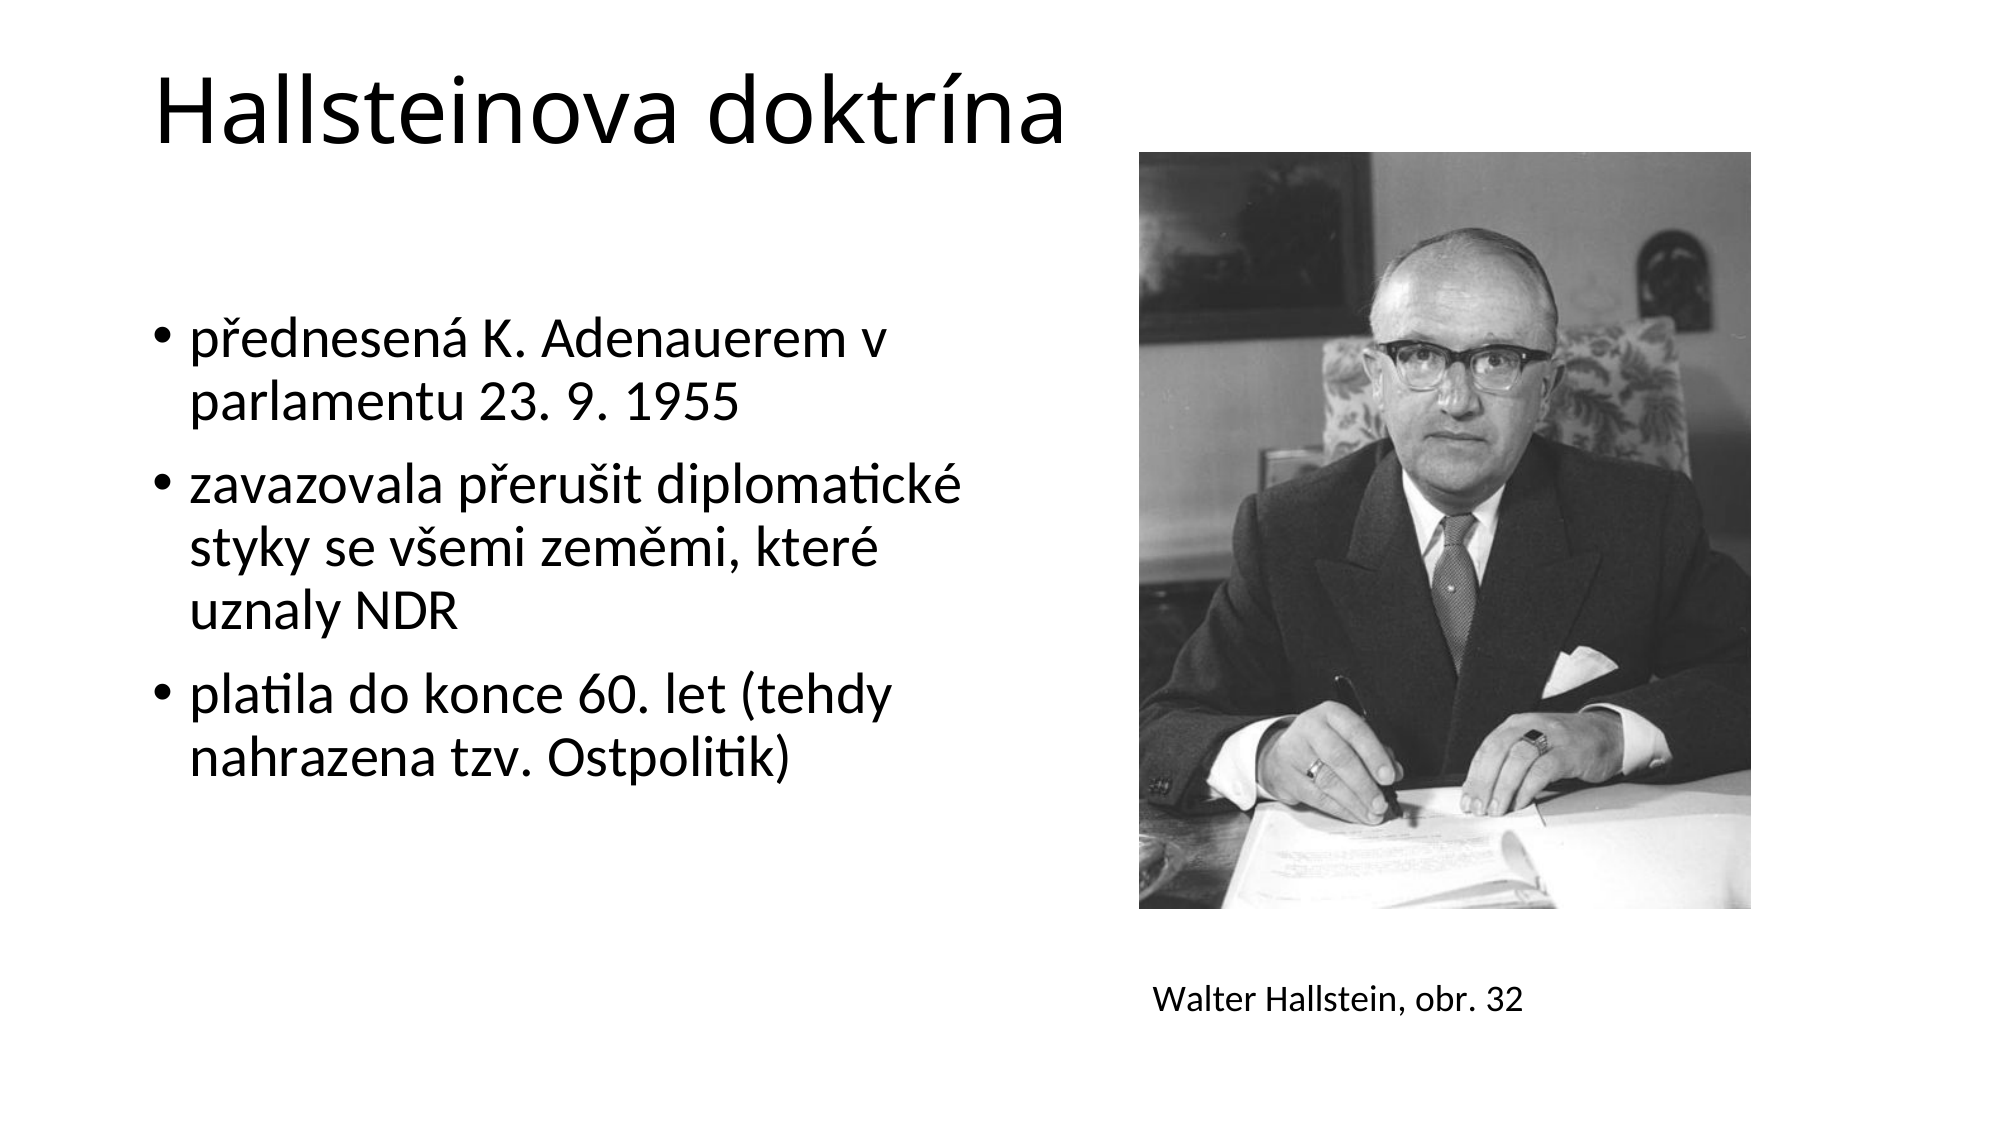

# Hallsteinova doktrína
přednesená K. Adenauerem v parlamentu 23. 9. 1955
zavazovala přerušit diplomatické styky se všemi zeměmi, které uznaly NDR
platila do konce 60. let (tehdy nahrazena tzv. Ostpolitik)
Walter Hallstein, obr. 32